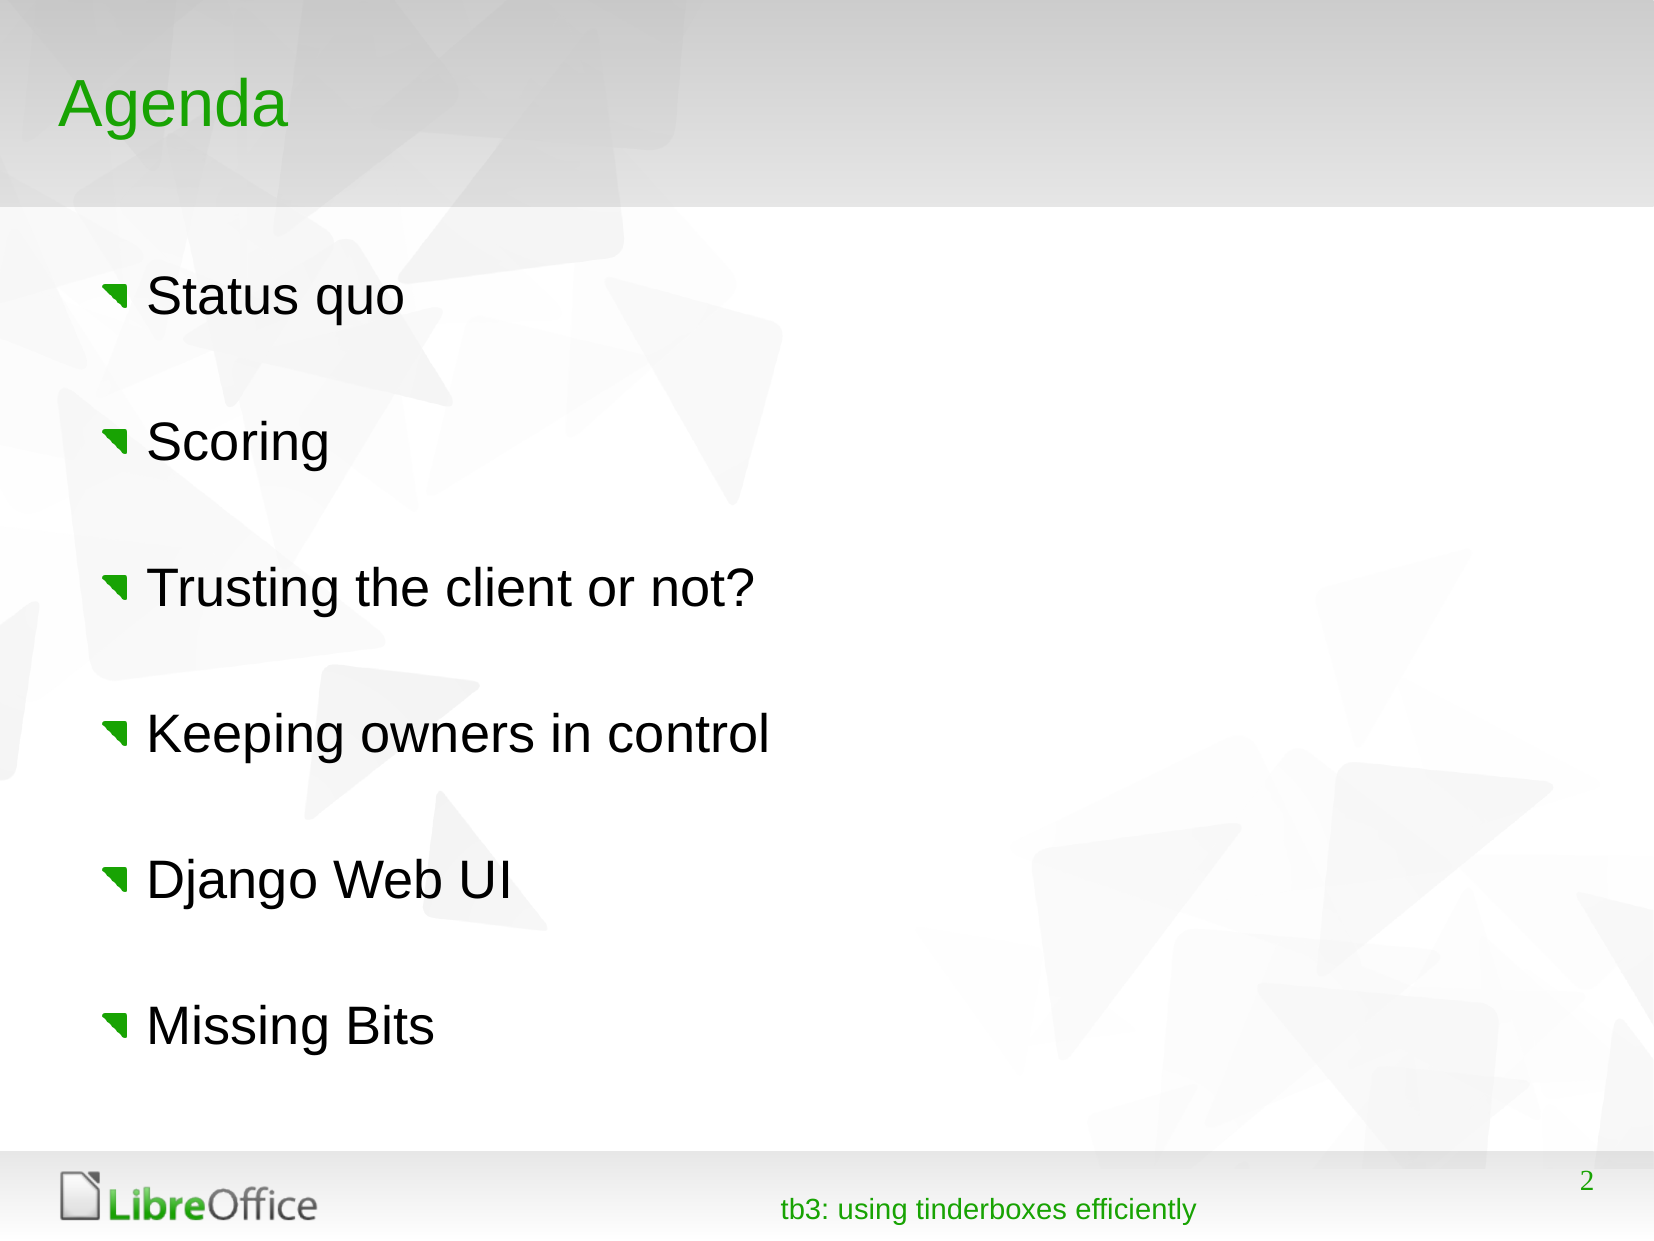

# Agenda
Status quo
Scoring
Trusting the client or not?
Keeping owners in control
Django Web UI
Missing Bits
2
liberating productivity